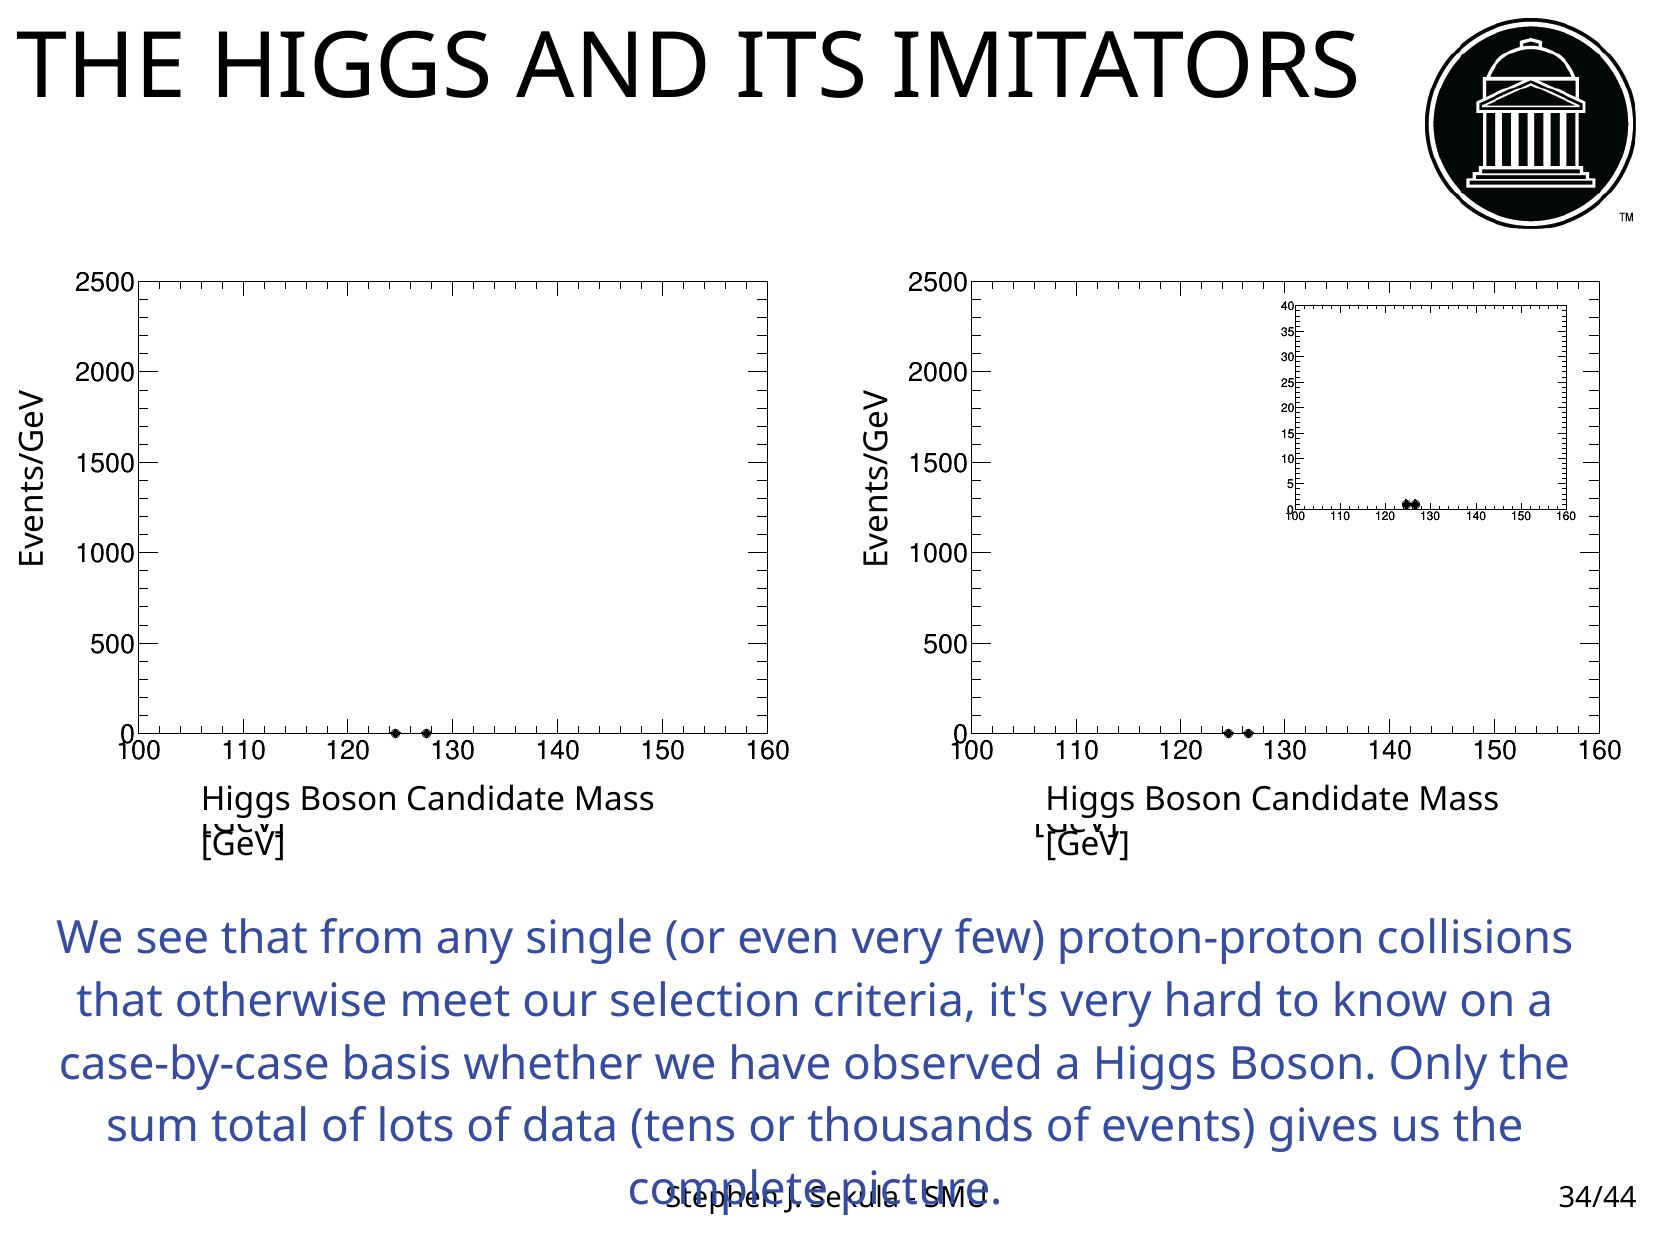

# THE HIGGS AND ITS IMITATORS
Events/GeV
Events/GeV
Higgs Boson Candidate Mass [GeV]
Higgs Boson Candidate Mass [GeV]
Events/GeV
Events/GeV
Higgs Boson Candidate Mass [GeV]
Higgs Boson Candidate Mass [GeV]
We see that from any single (or even very few) proton-proton collisions that otherwise meet our selection criteria, it's very hard to know on a case-by-case basis whether we have observed a Higgs Boson. Only the sum total of lots of data (tens or thousands of events) gives us the complete picture.
34
Stephen J. Sekula - SMU